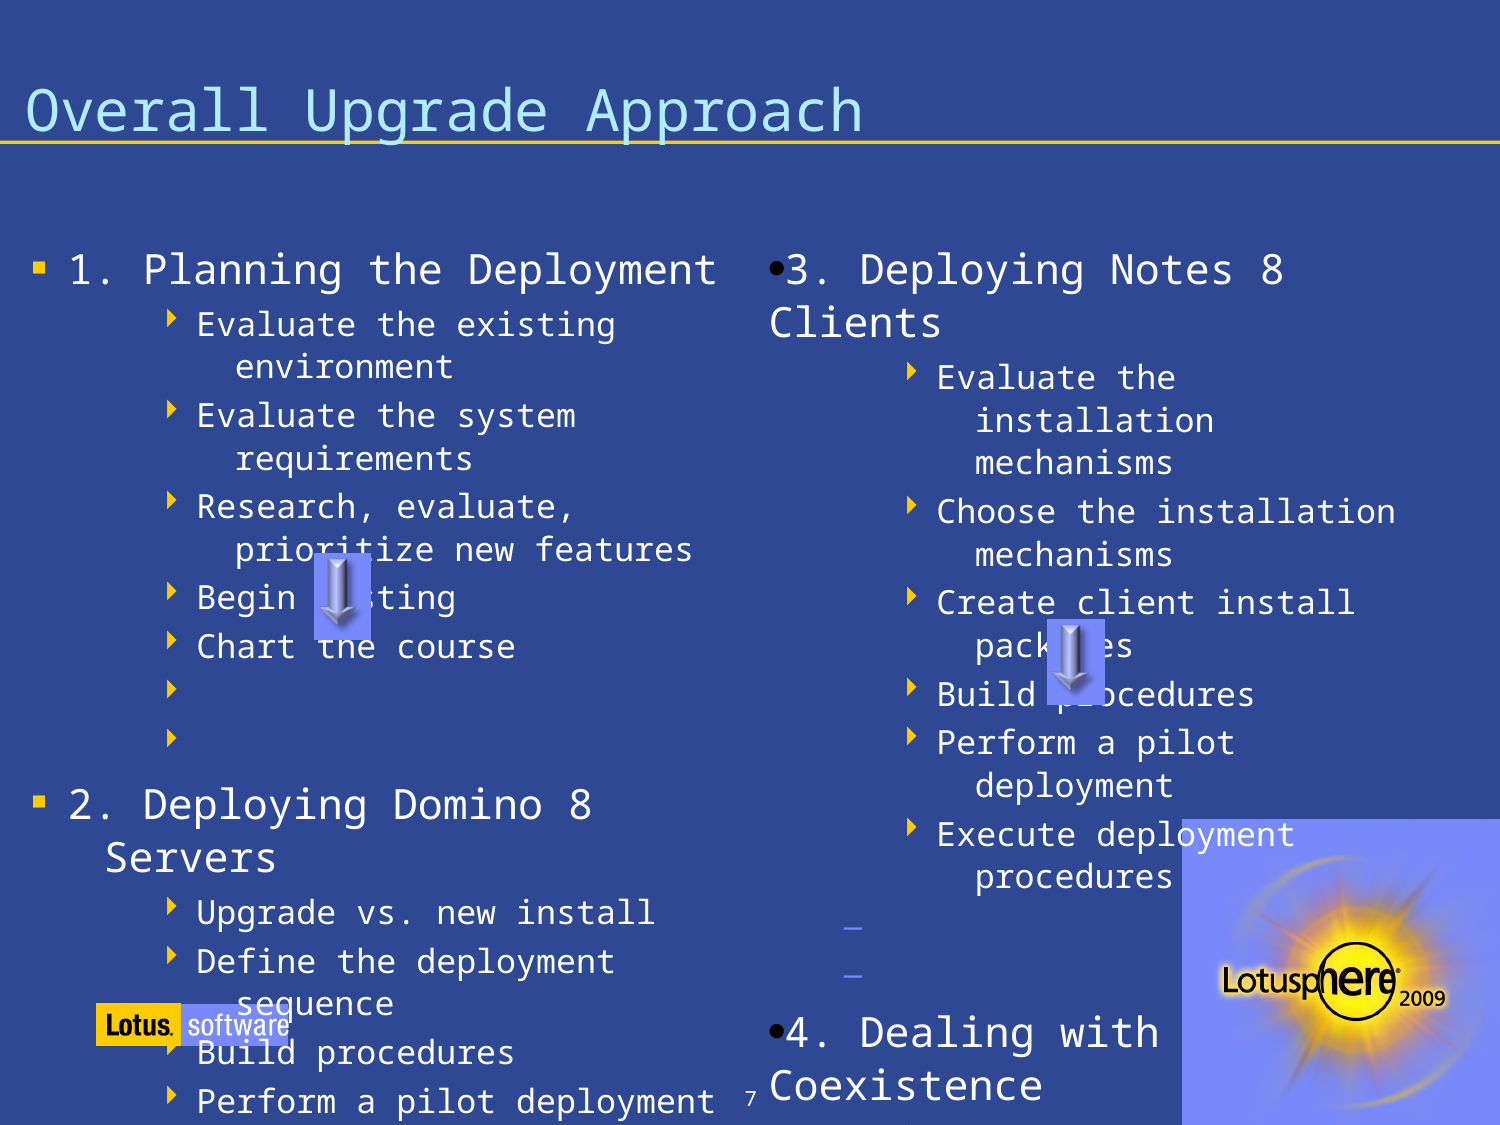

# Overall Upgrade Approach
1. Planning the Deployment
Evaluate the existing environment
Evaluate the system requirements
Research, evaluate, prioritize new features
Begin testing
Chart the course
2. Deploying Domino 8 Servers
Upgrade vs. new install
Define the deployment sequence
Build procedures
Perform a pilot deployment
Execute deployment procedures
3. Deploying Notes 8 Clients
Evaluate the installation mechanisms
Choose the installation mechanisms
Create client install packages
Build procedures
Perform a pilot deployment
Execute deployment procedures
4. Dealing with Coexistence
Templates and design elements
System databases
Existing applications
New features
7